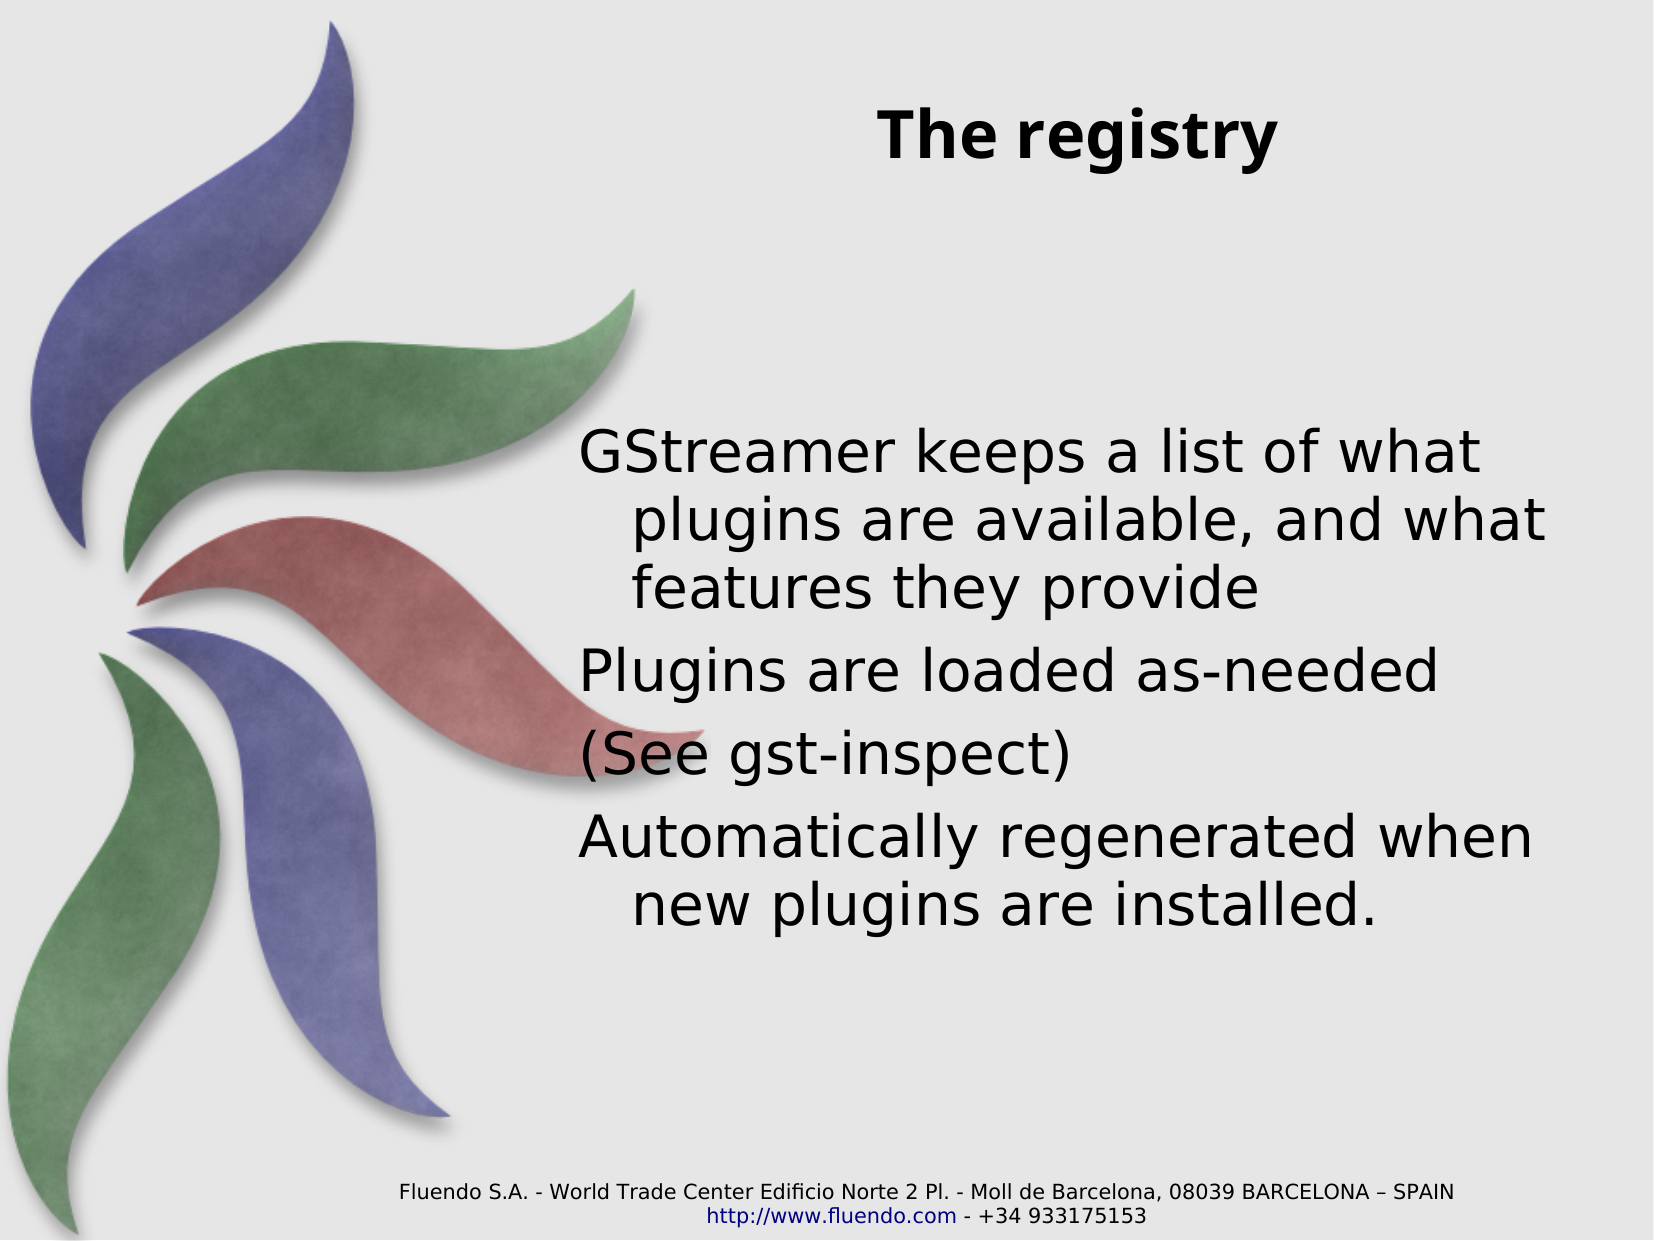

# The registry
GStreamer keeps a list of what plugins are available, and what features they provide
Plugins are loaded as-needed
(See gst-inspect)
Automatically regenerated when new plugins are installed.